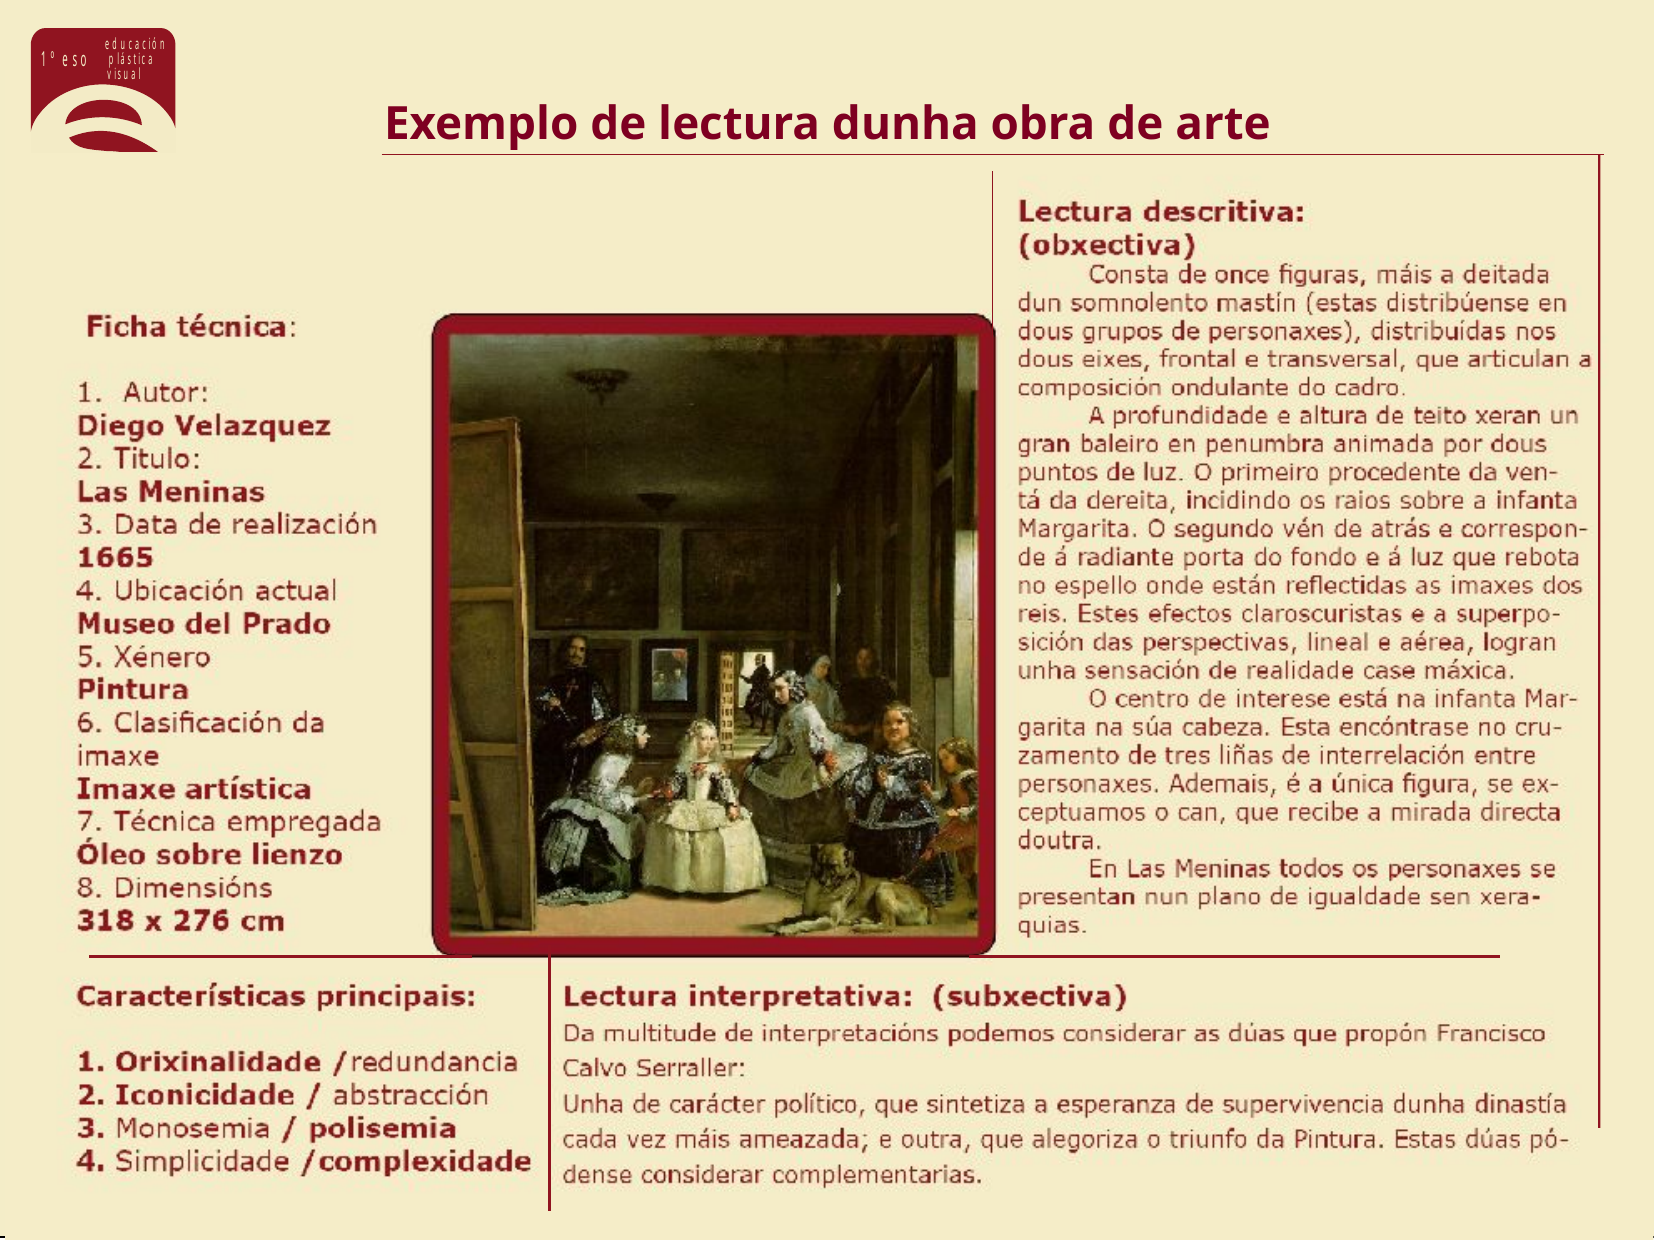

Exemplo de lectura dunha obra de arte
#